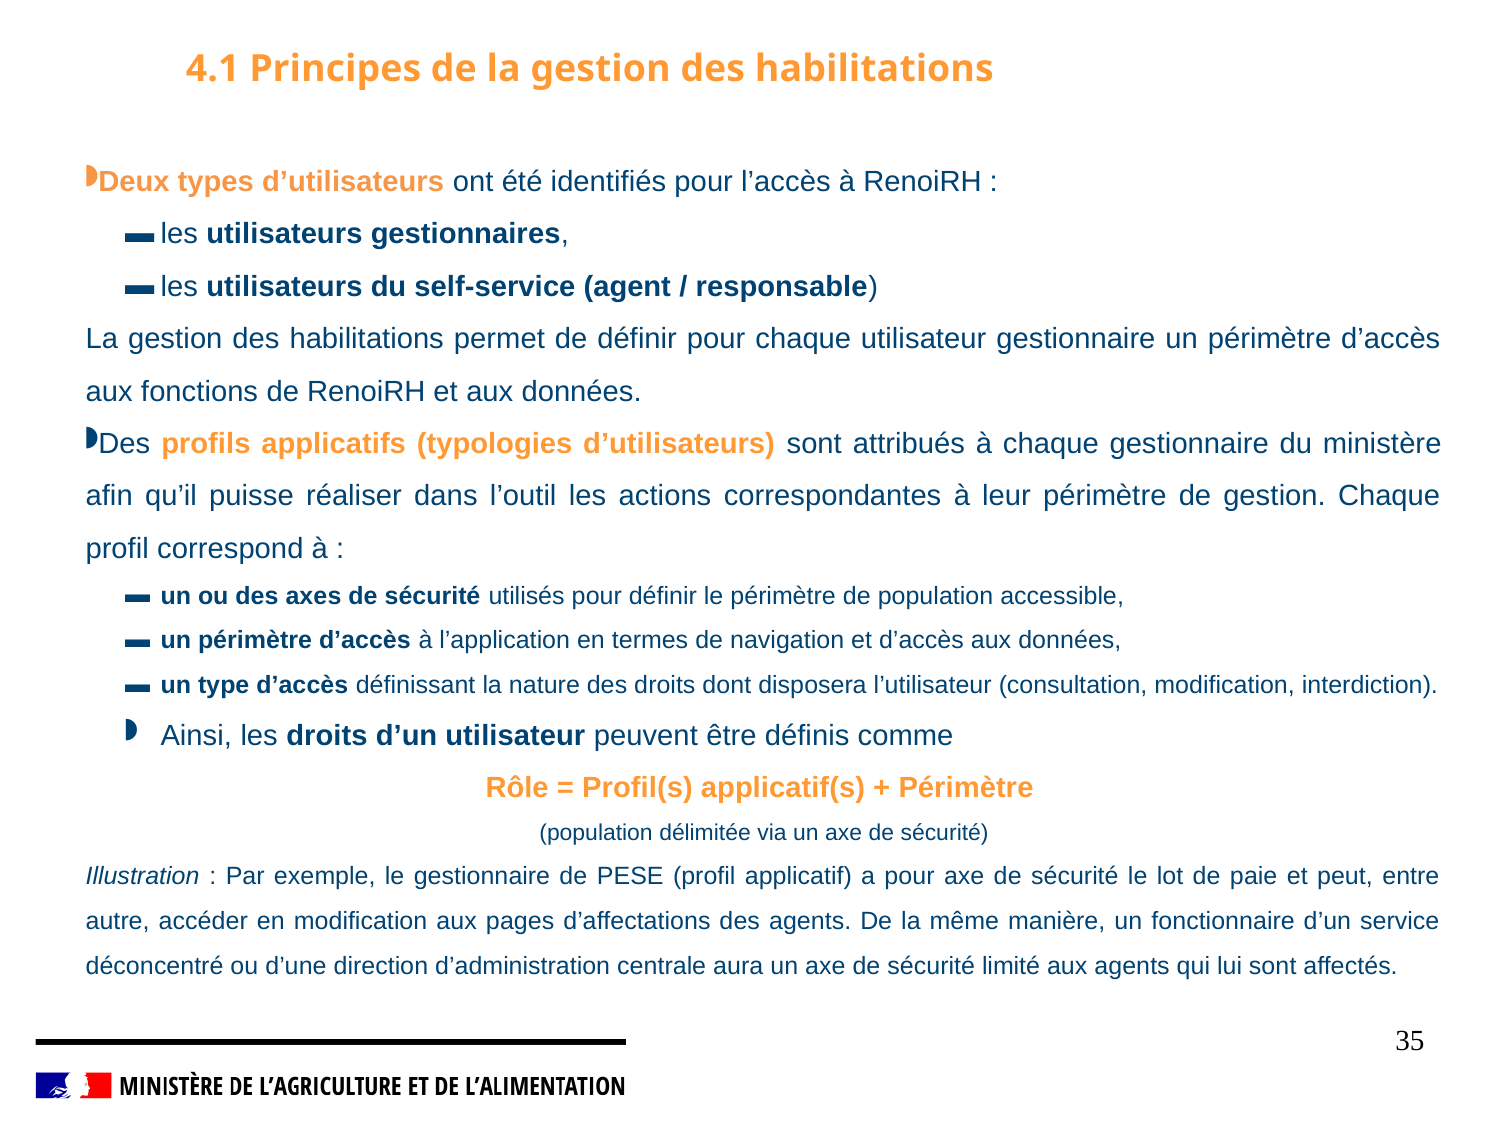

4.1 Principes de la gestion des habilitations
Deux types d’utilisateurs ont été identifiés pour l’accès à RenoiRH :
les utilisateurs gestionnaires,
les utilisateurs du self-service (agent / responsable)
La gestion des habilitations permet de définir pour chaque utilisateur gestionnaire un périmètre d’accès aux fonctions de RenoiRH et aux données.
Des profils applicatifs (typologies d’utilisateurs) sont attribués à chaque gestionnaire du ministère afin qu’il puisse réaliser dans l’outil les actions correspondantes à leur périmètre de gestion. Chaque profil correspond à :
un ou des axes de sécurité utilisés pour définir le périmètre de population accessible,
un périmètre d’accès à l’application en termes de navigation et d’accès aux données,
un type d’accès définissant la nature des droits dont disposera l’utilisateur (consultation, modification, interdiction).
Ainsi, les droits d’un utilisateur peuvent être définis comme
Rôle = Profil(s) applicatif(s) + Périmètre
(population délimitée via un axe de sécurité)
Illustration : Par exemple, le gestionnaire de PESE (profil applicatif) a pour axe de sécurité le lot de paie et peut, entre autre, accéder en modification aux pages d’affectations des agents. De la même manière, un fonctionnaire d’un service déconcentré ou d’une direction d’administration centrale aura un axe de sécurité limité aux agents qui lui sont affectés.